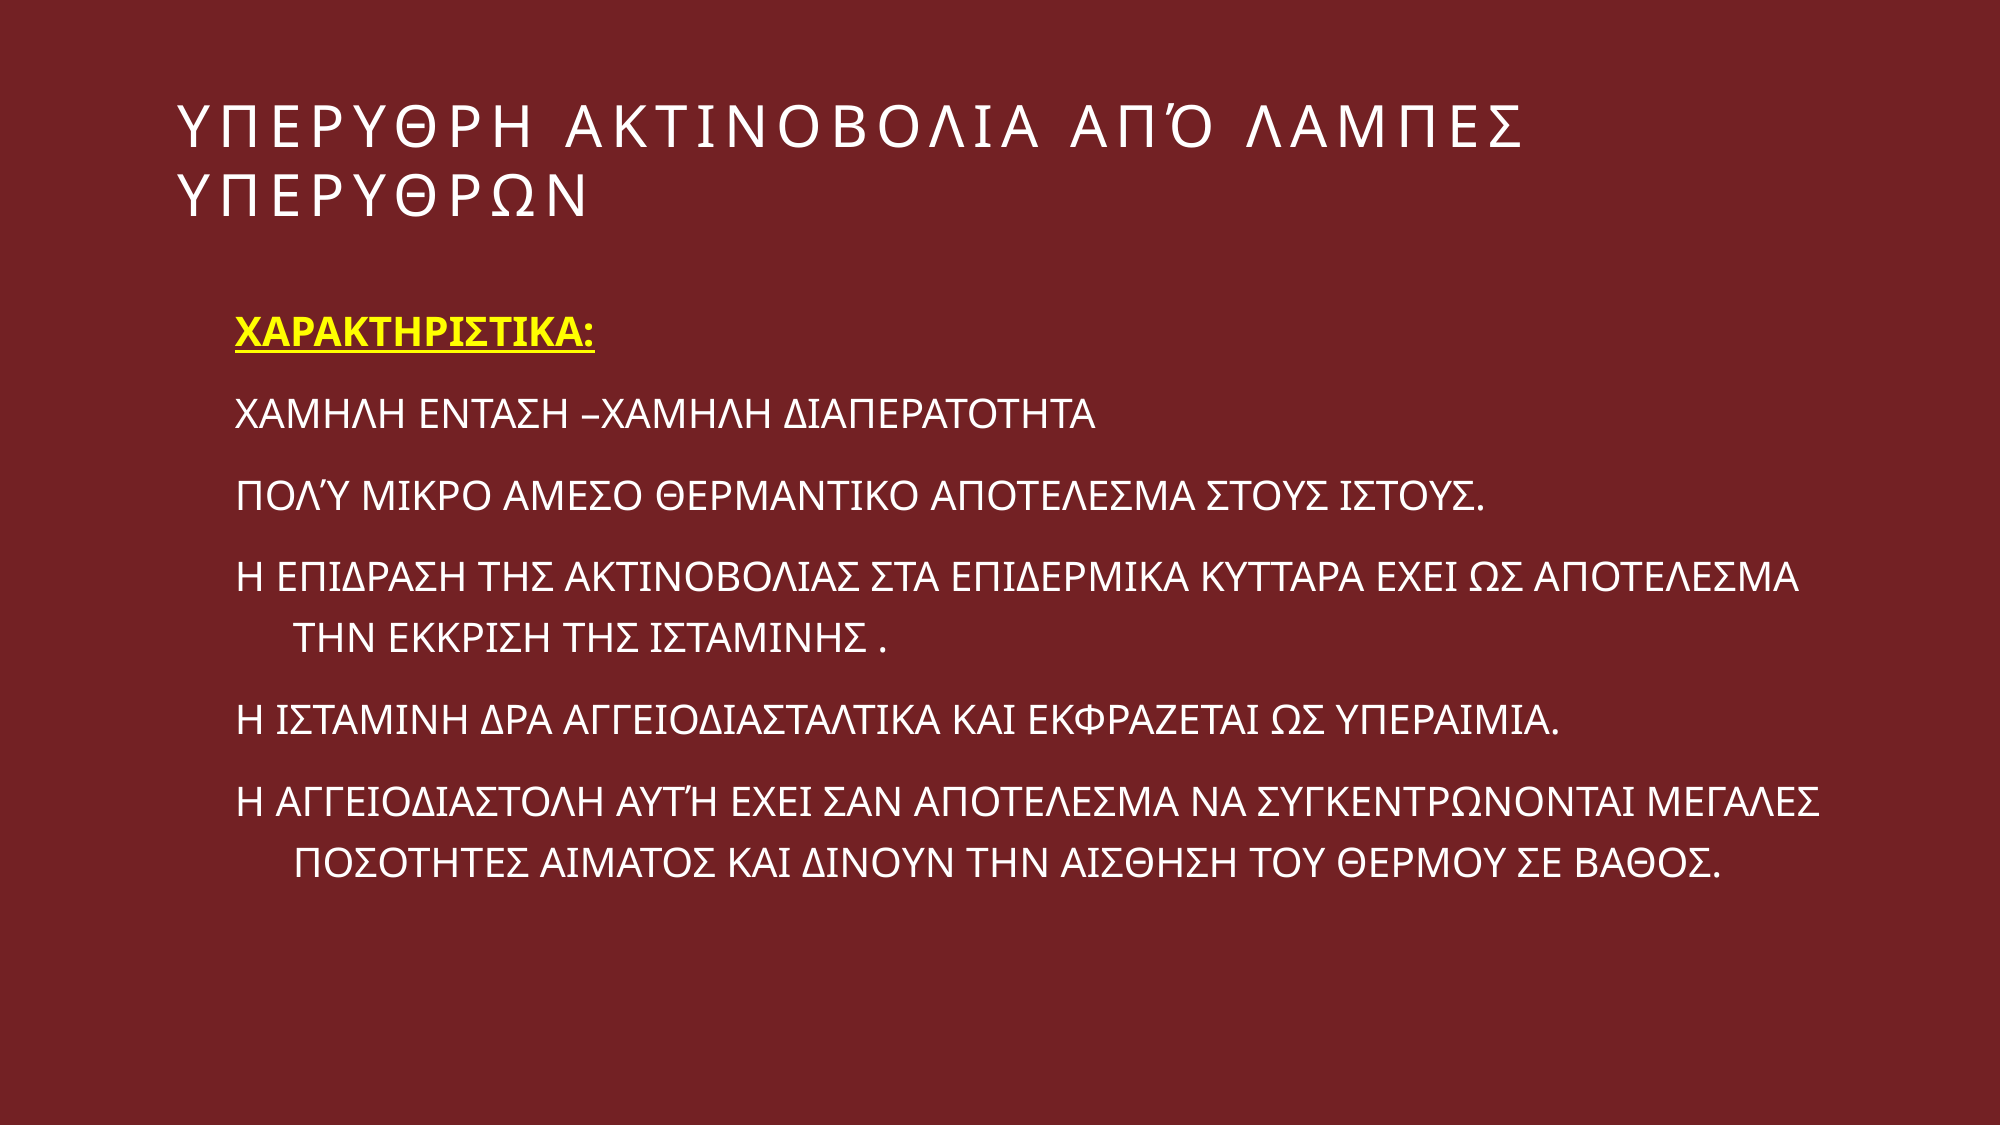

# ΥΠΕΡΥΘΡΗ ΑΚΤΙΝΟΒΟΛΙΑ ΑΠΌ ΛΑΜΠΕΣ ΥΠΕΡΥΘΡΩΝ
ΧΑΡΑΚΤΗΡΙΣΤΙΚΑ:
ΧΑΜΗΛΗ ΕΝΤΑΣΗ –ΧΑΜΗΛΗ ΔΙΑΠΕΡΑΤΟΤΗΤΑ
ΠΟΛΎ ΜΙΚΡΟ ΑΜΕΣΟ ΘΕΡΜΑΝΤΙΚΟ ΑΠΟΤΕΛΕΣΜΑ ΣΤΟΥΣ ΙΣΤΟΥΣ.
Η ΕΠΙΔΡΑΣΗ ΤΗΣ ΑΚΤΙΝΟΒΟΛΙΑΣ ΣΤΑ ΕΠΙΔΕΡΜΙΚΑ ΚΥΤΤΑΡΑ ΕΧΕΙ ΩΣ ΑΠΟΤΕΛΕΣΜΑ ΤΗΝ ΕΚΚΡΙΣΗ ΤΗΣ ΙΣΤΑΜΙΝΗΣ .
Η ΙΣΤΑΜΙΝΗ ΔΡΑ ΑΓΓΕΙΟΔΙΑΣΤΑΛΤΙΚΑ ΚΑΙ ΕΚΦΡΑΖΕΤΑΙ ΩΣ ΥΠΕΡΑΙΜΙΑ.
Η ΑΓΓΕΙΟΔΙΑΣΤΟΛΗ ΑΥΤΉ ΕΧΕΙ ΣΑΝ ΑΠΟΤΕΛΕΣΜΑ ΝΑ ΣΥΓΚΕΝΤΡΩΝΟΝΤΑΙ ΜΕΓΑΛΕΣ ΠΟΣΟΤΗΤΕΣ ΑΙΜΑΤΟΣ ΚΑΙ ΔΙΝΟΥΝ ΤΗΝ ΑΙΣΘΗΣΗ ΤΟΥ ΘΕΡΜΟΥ ΣΕ ΒΑΘΟΣ.